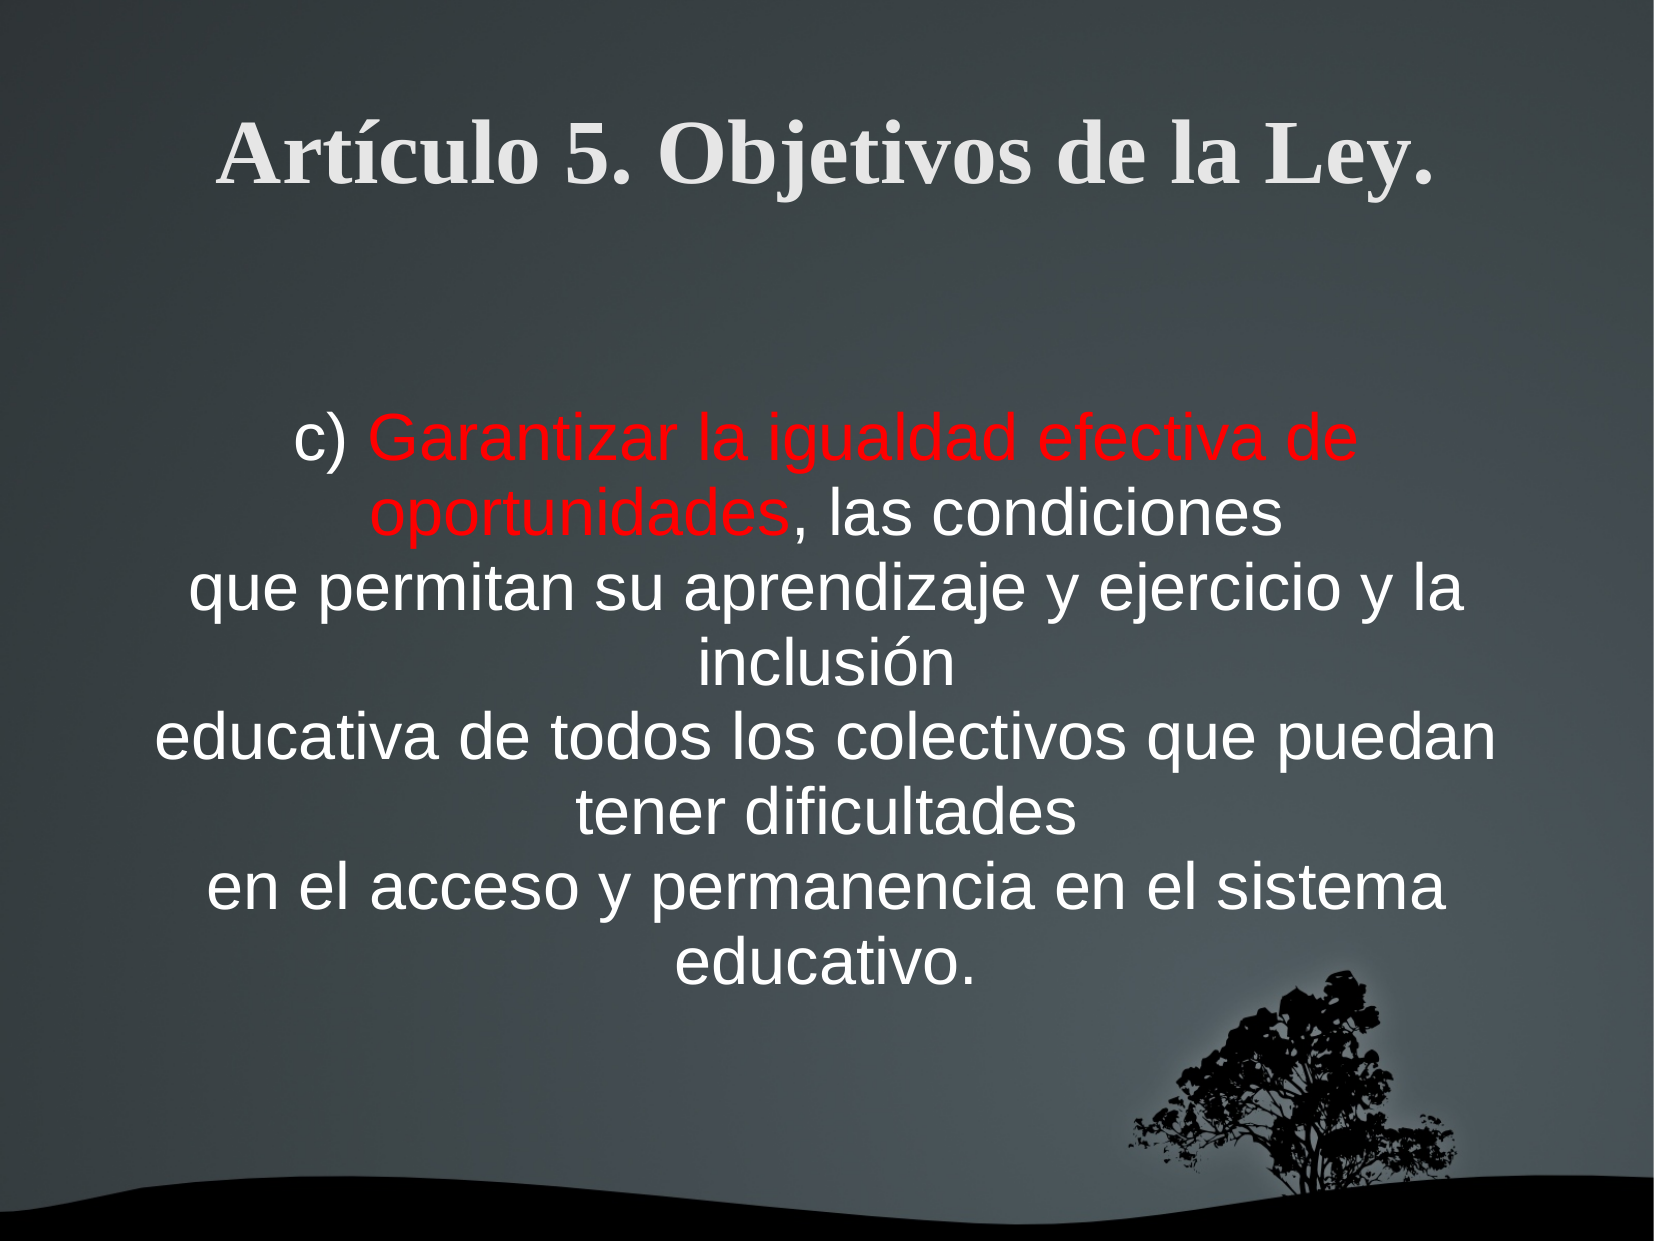

# Artículo 5. Objetivos de la Ley.
c) Garantizar la igualdad efectiva de oportunidades, las condiciones
que permitan su aprendizaje y ejercicio y la inclusión
educativa de todos los colectivos que puedan tener dificultades
en el acceso y permanencia en el sistema educativo.